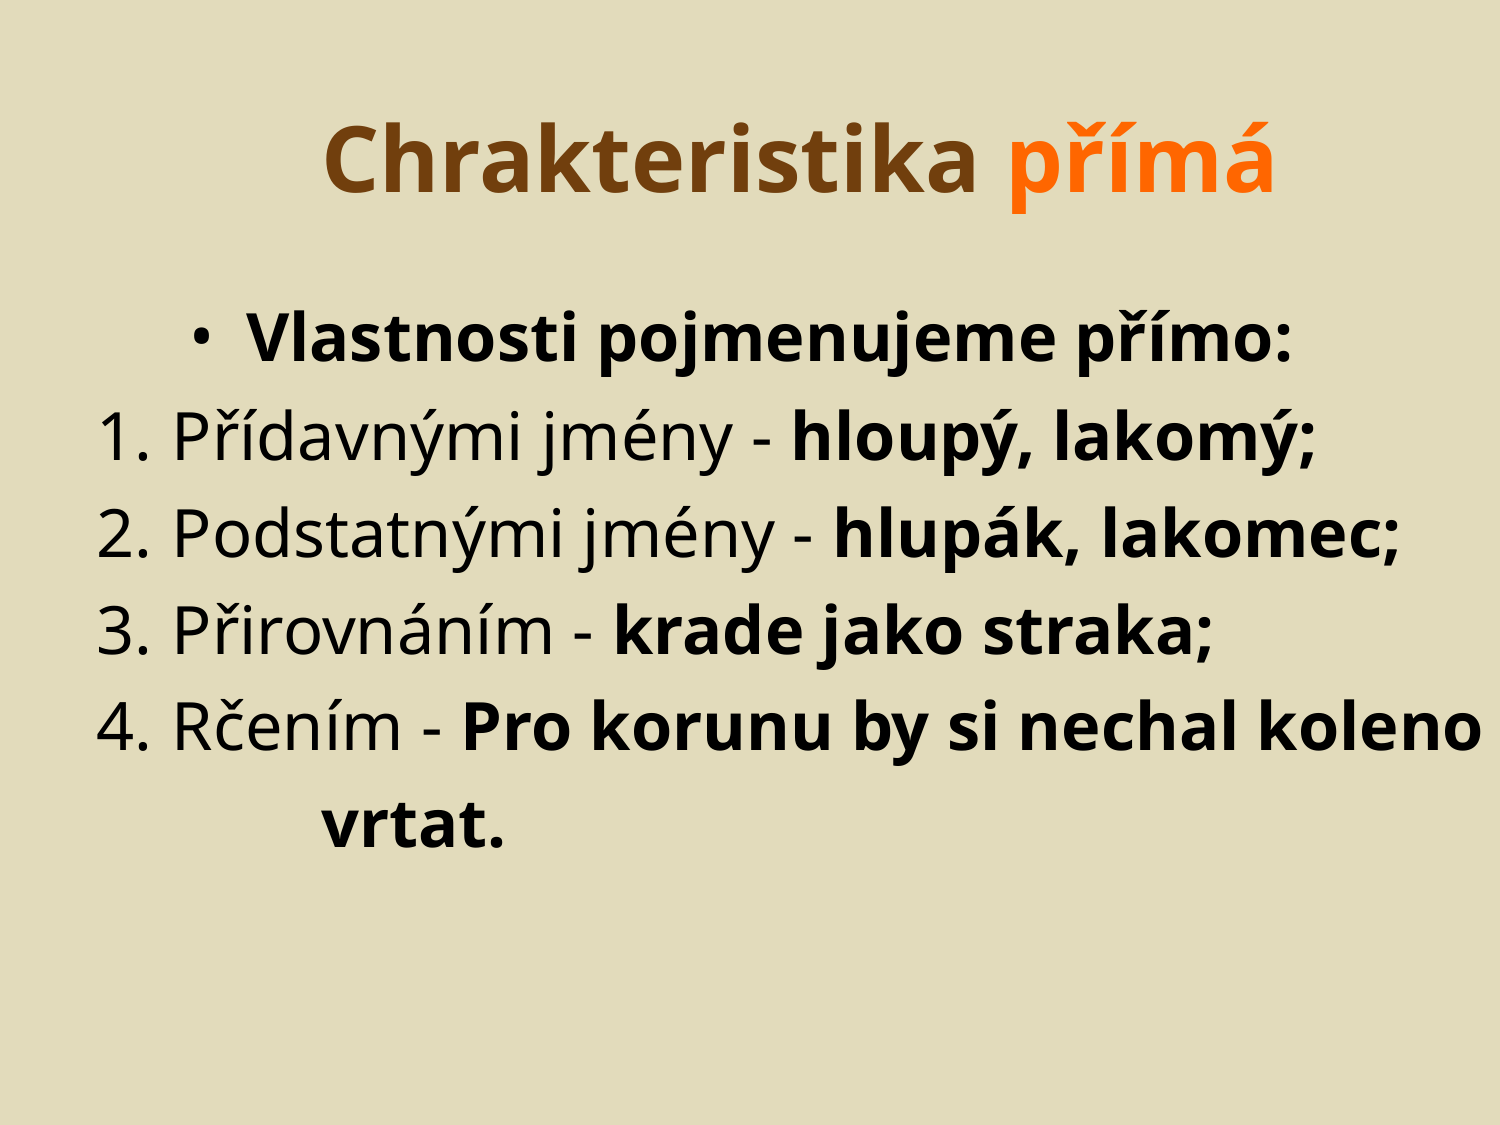

# Chrakteristika přímá
Vlastnosti pojmenujeme přímo:
Přídavnými jmény - hloupý, lakomý;
Podstatnými jmény - hlupák, lakomec;
Přirovnáním - krade jako straka;
Rčením - Pro korunu by si nechal koleno
 vrtat.